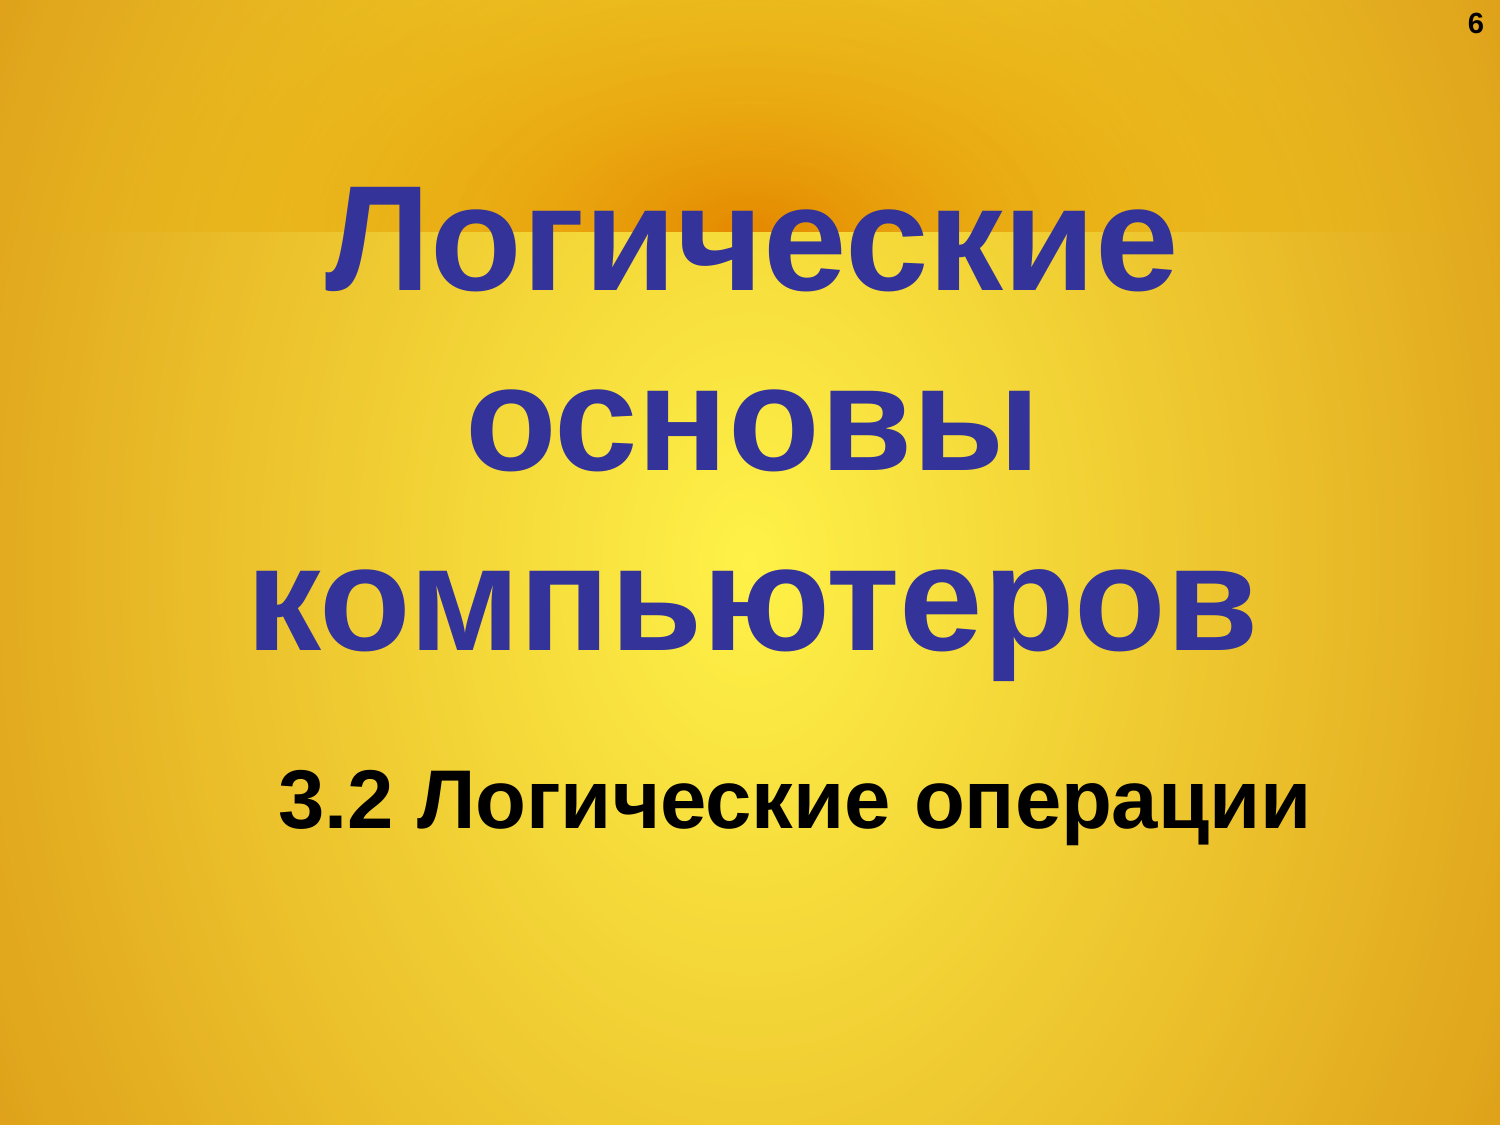

# Логические основы компьютеров
3.2 Логические операции